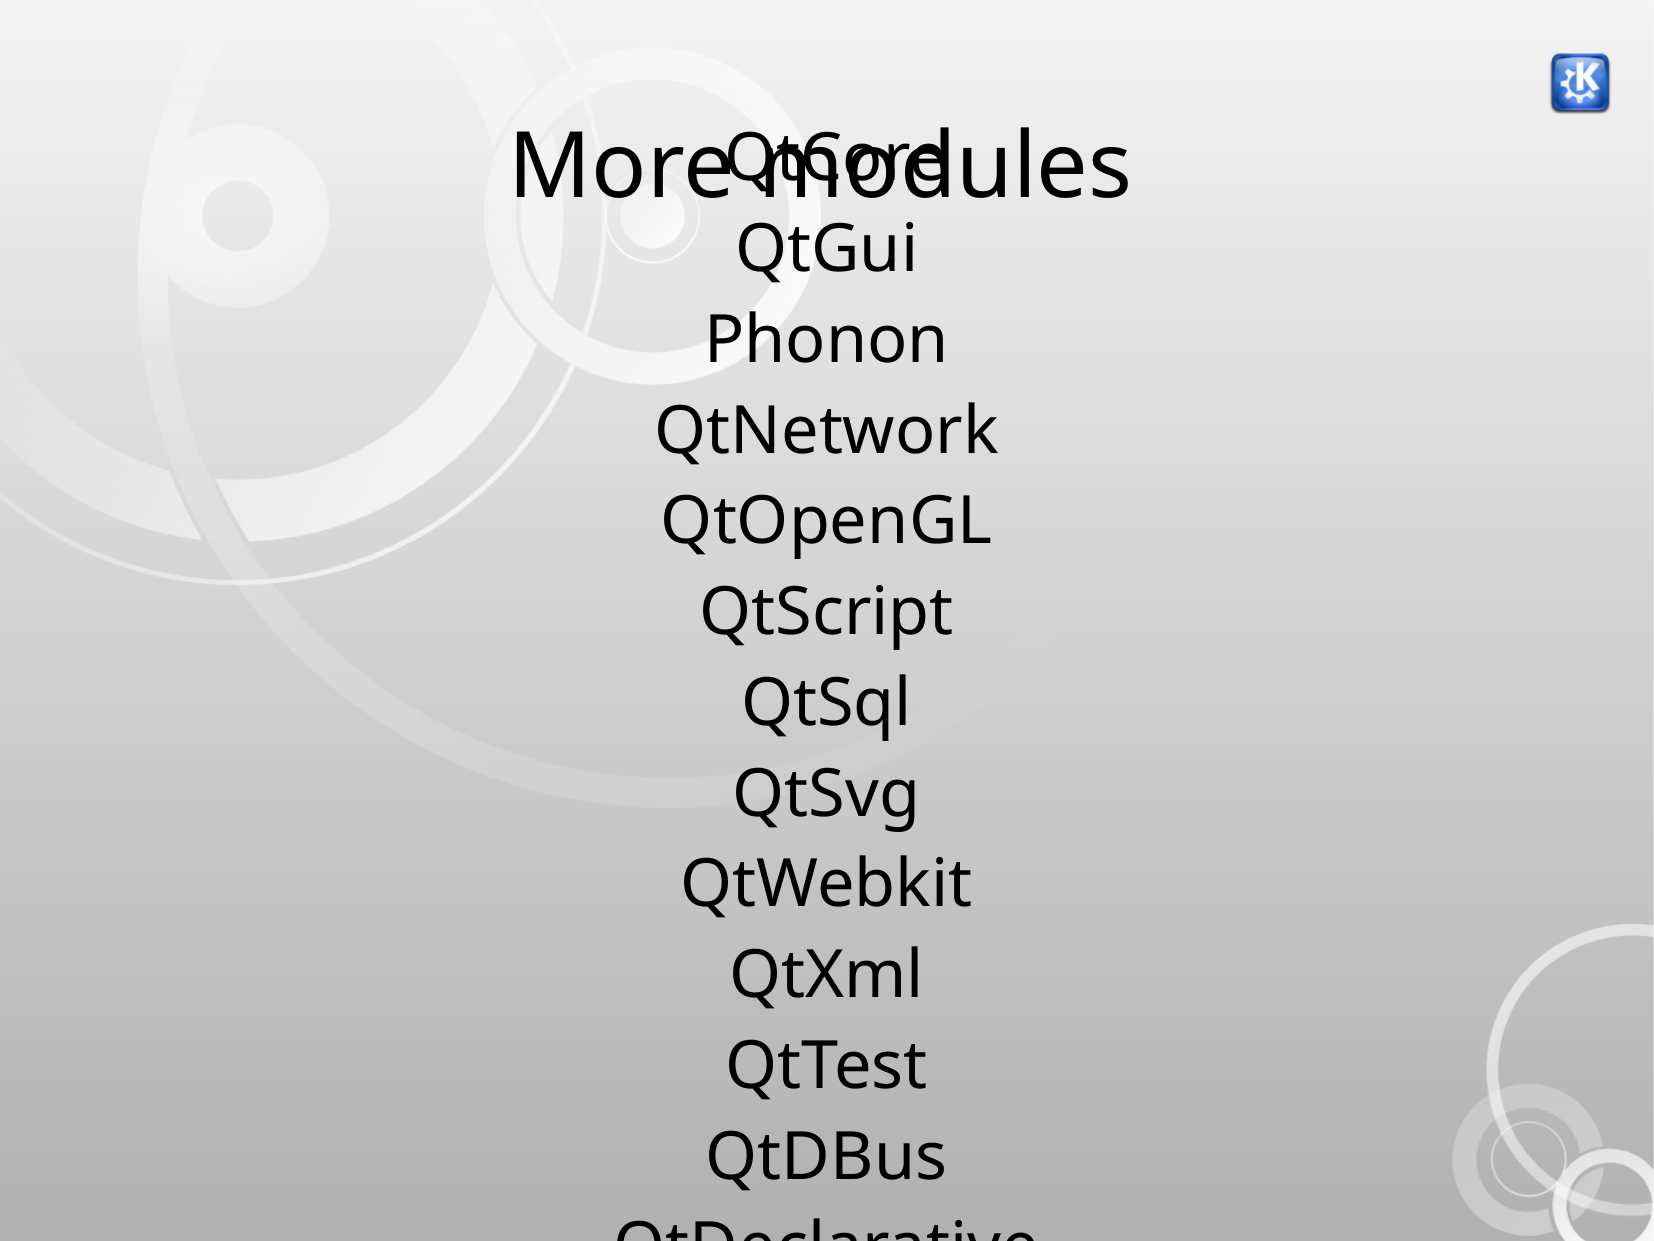

# More modules
 QtCore
QtGui
Phonon
QtNetwork
QtOpenGL
QtScript
QtSql
QtSvg
QtWebkit
QtXml
QtTest
QtDBus
QtDeclarative